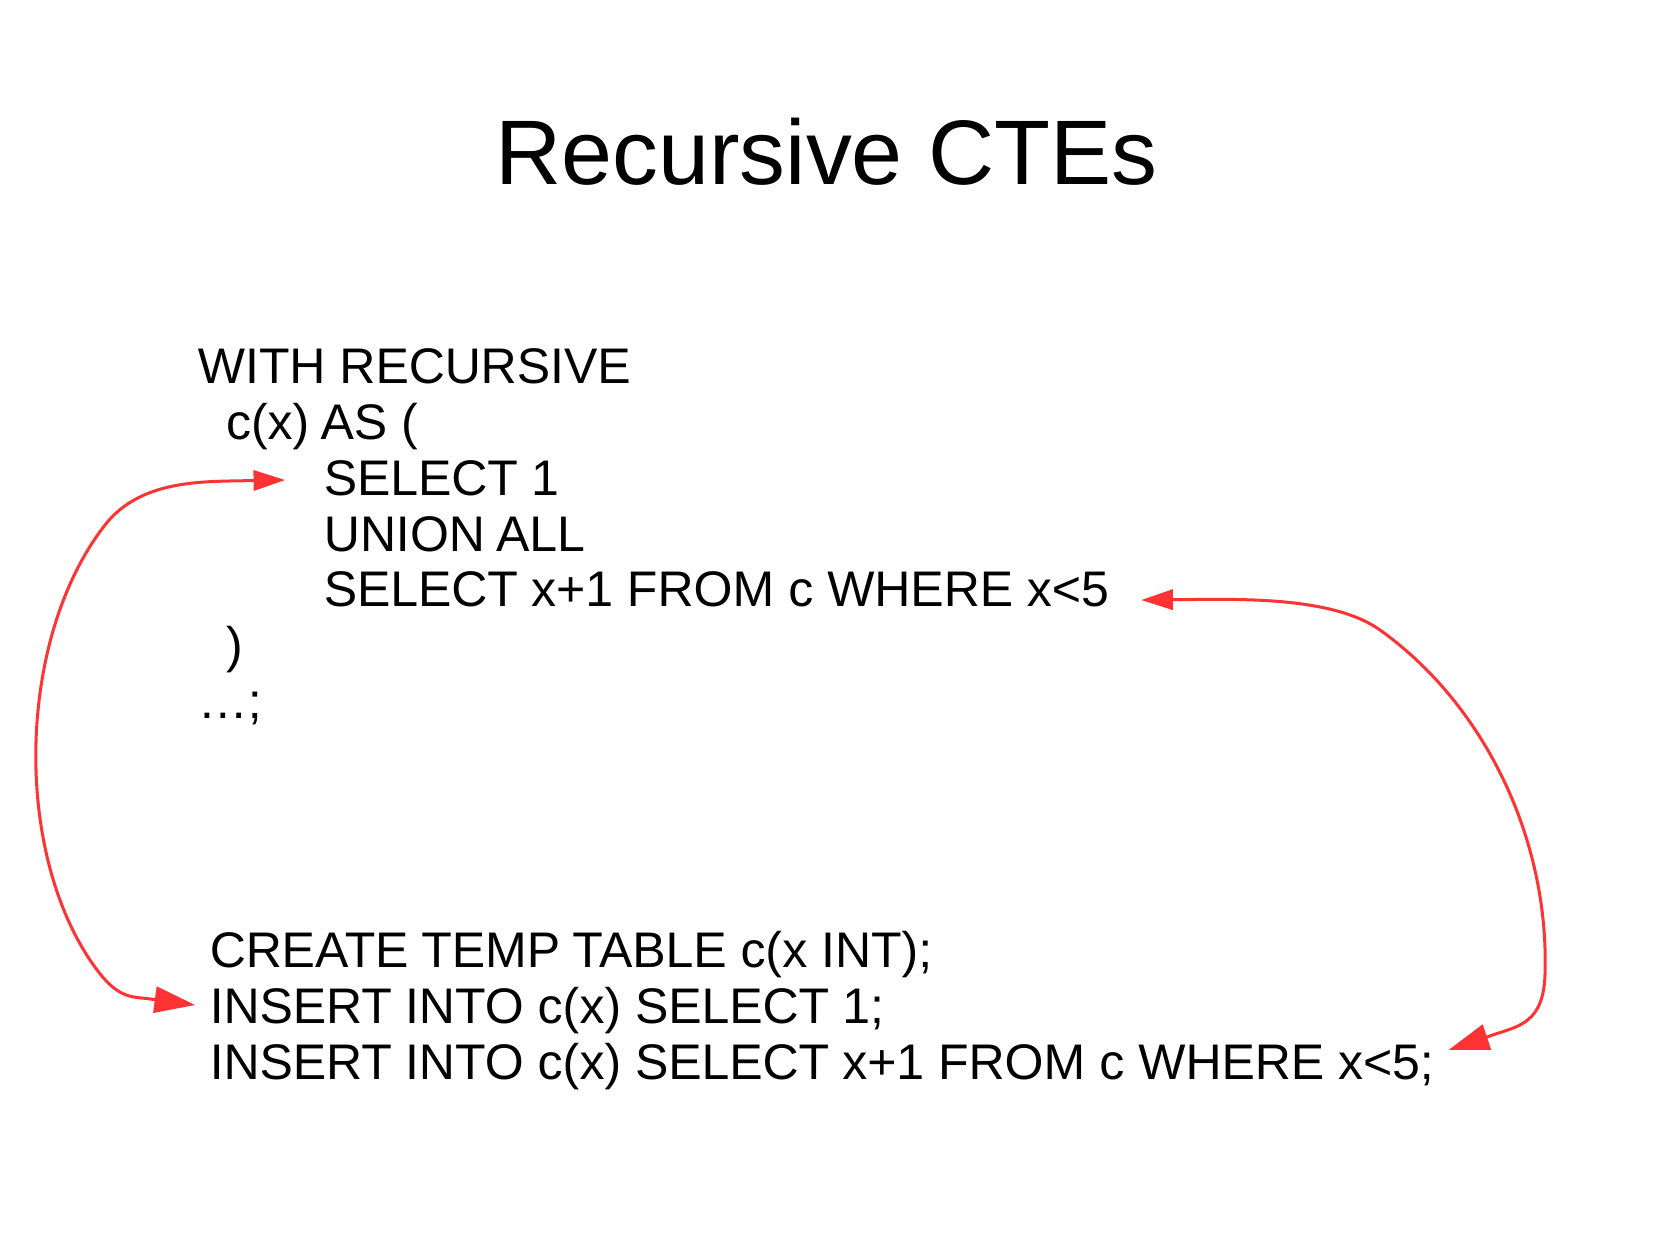

# Recursive CTEs
WITH RECURSIVE
 c(x) AS (
 SELECT 1
 UNION ALL
 SELECT x+1 FROM c WHERE x<5
 )
…;
CREATE TEMP TABLE c(x INT);
INSERT INTO c(x) SELECT 1;
INSERT INTO c(x) SELECT x+1 FROM c WHERE x<5;